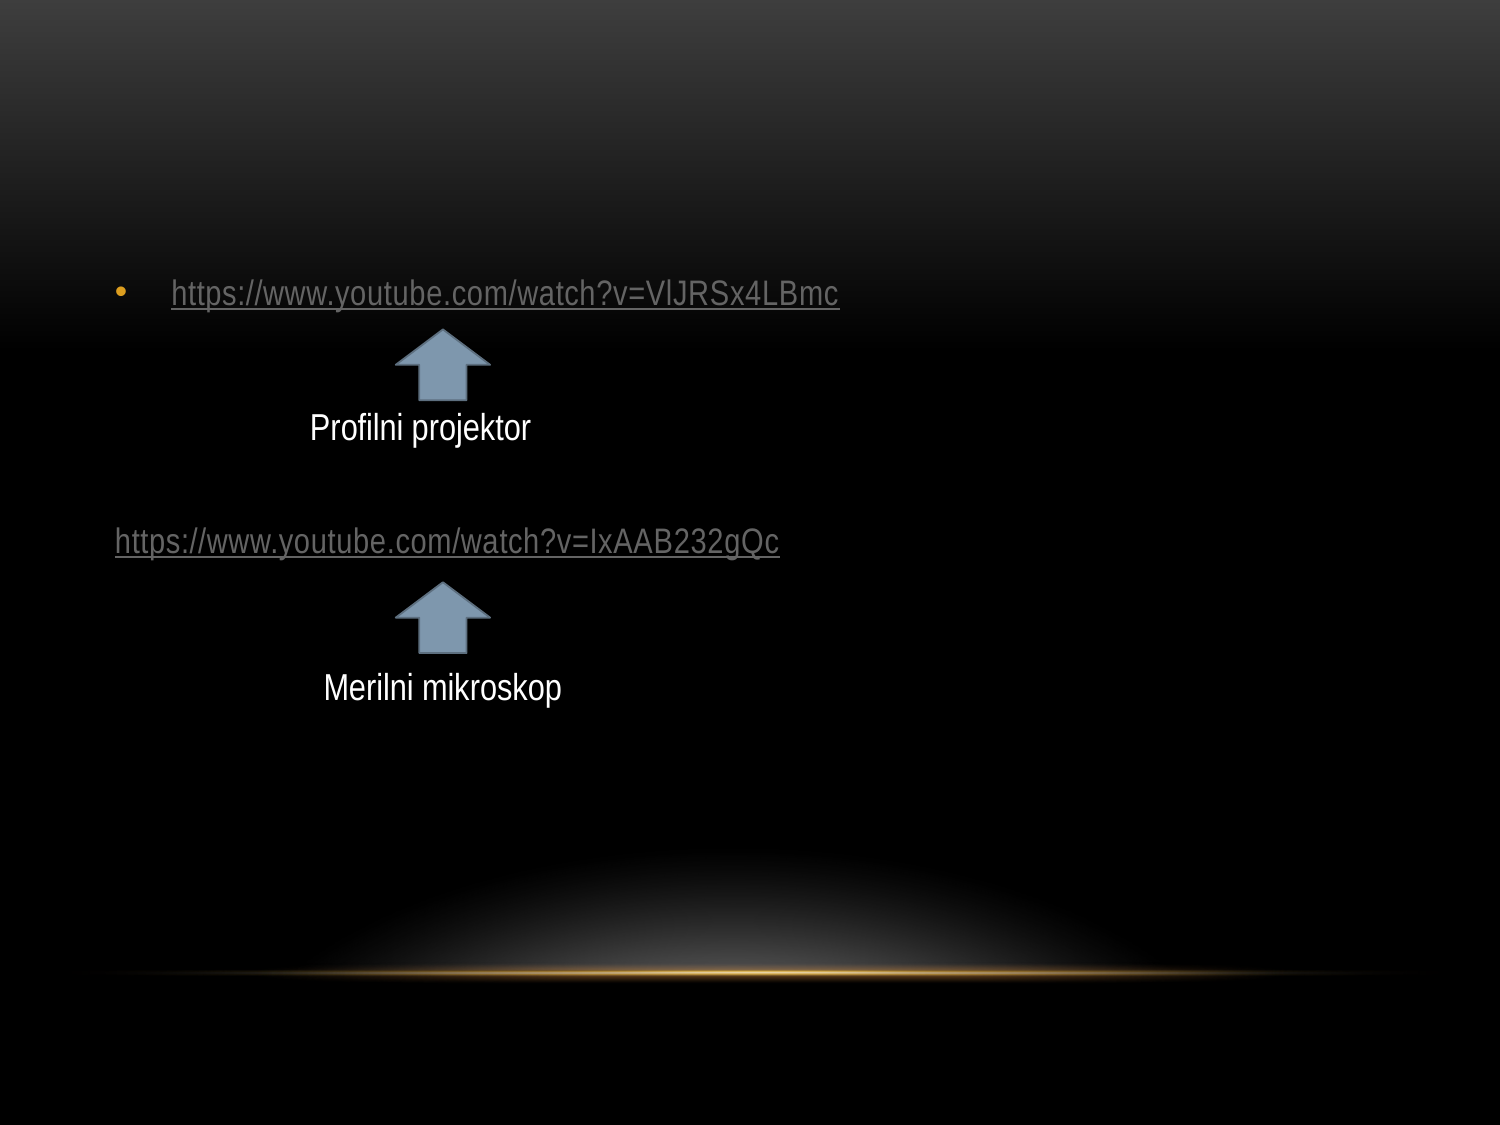

#
https://www.youtube.com/watch?v=VlJRSx4LBmc
https://www.youtube.com/watch?v=IxAAB232gQc
Profilni projektor
Merilni mikroskop